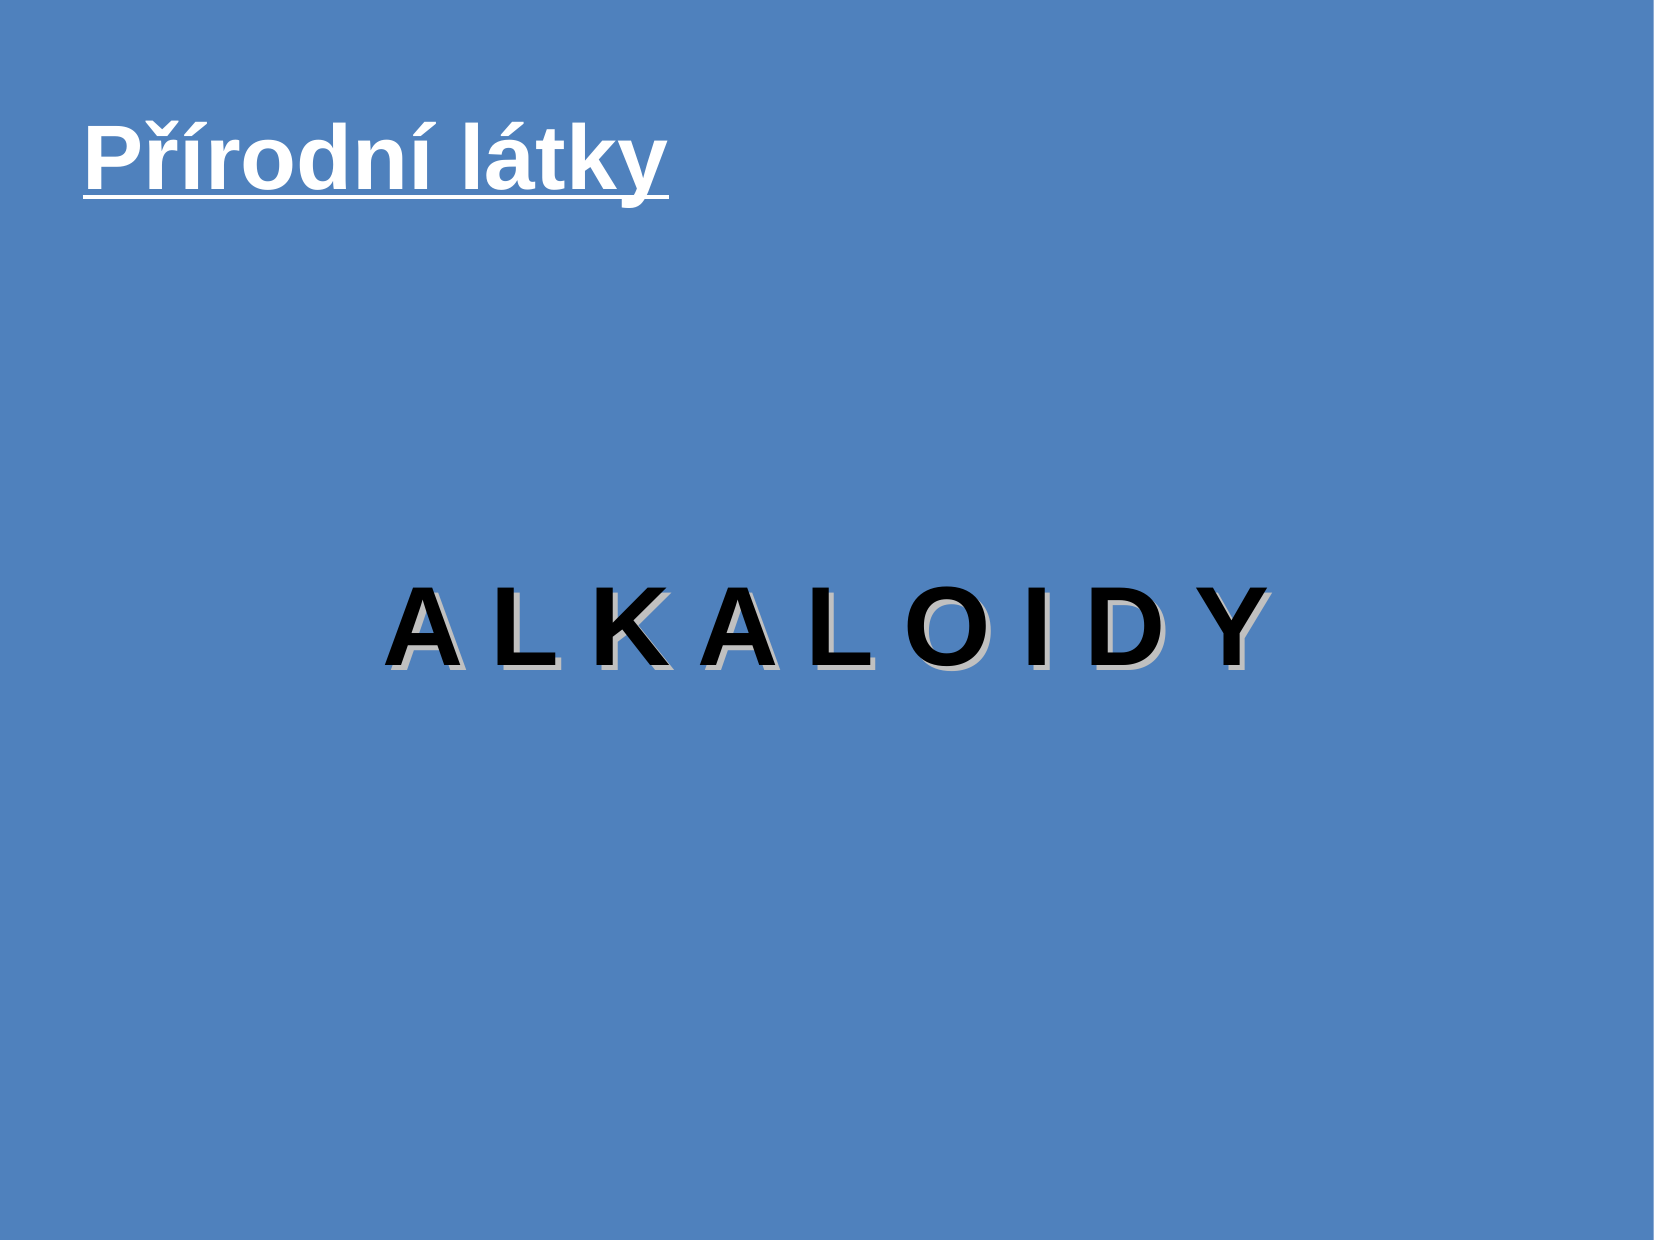

# Přírodní látky
A L K A L O I D Y